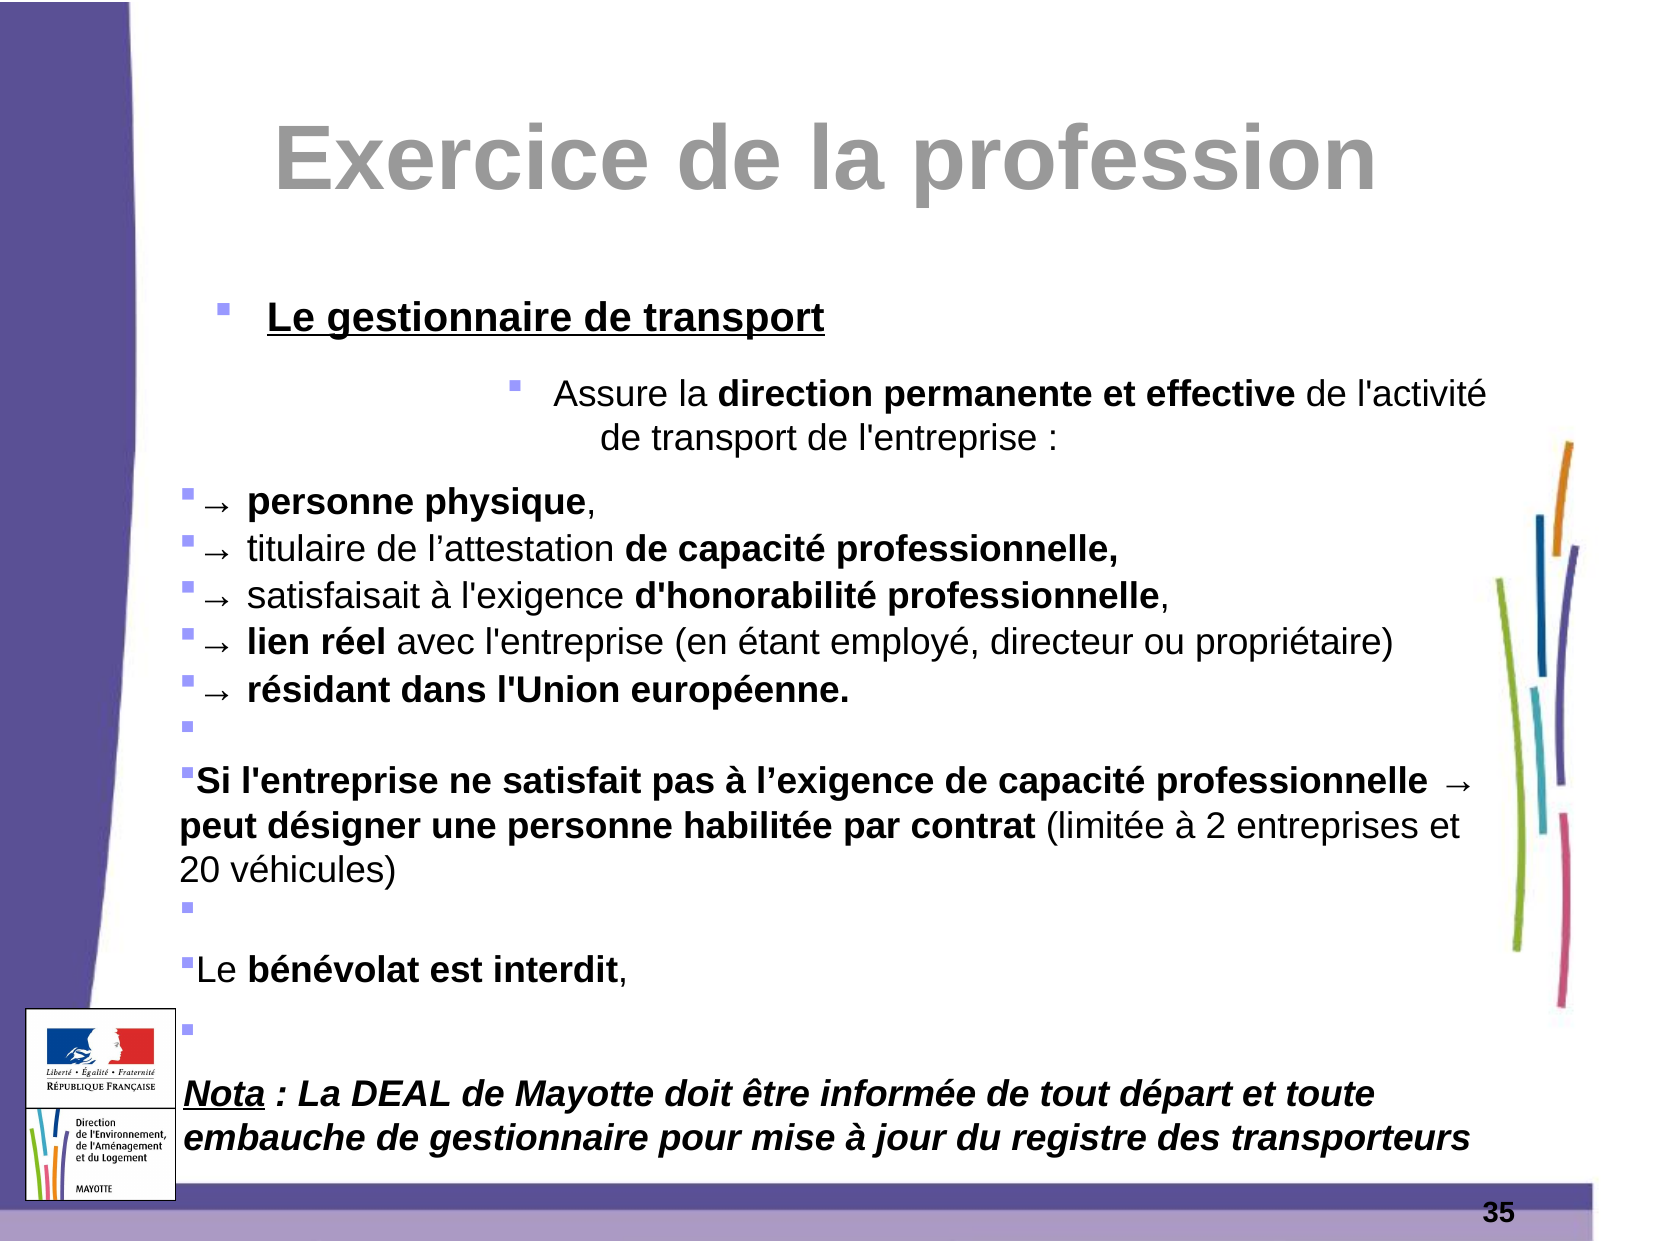

# Exercice de la profession
Le gestionnaire de transport
Assure la direction permanente et effective de l'activité de transport de l'entreprise :
→ personne physique,
→ titulaire de l’attestation de capacité professionnelle,
→ satisfaisait à l'exigence d'honorabilité professionnelle,
→ lien réel avec l'entreprise (en étant employé, directeur ou propriétaire)
→ résidant dans l'Union européenne.
Si l'entreprise ne satisfait pas à l’exigence de capacité professionnelle → peut désigner une personne habilitée par contrat (limitée à 2 entreprises et 20 véhicules)
Le bénévolat est interdit,
Nota : La DEAL de Mayotte doit être informée de tout départ et toute embauche de gestionnaire pour mise à jour du registre des transporteurs